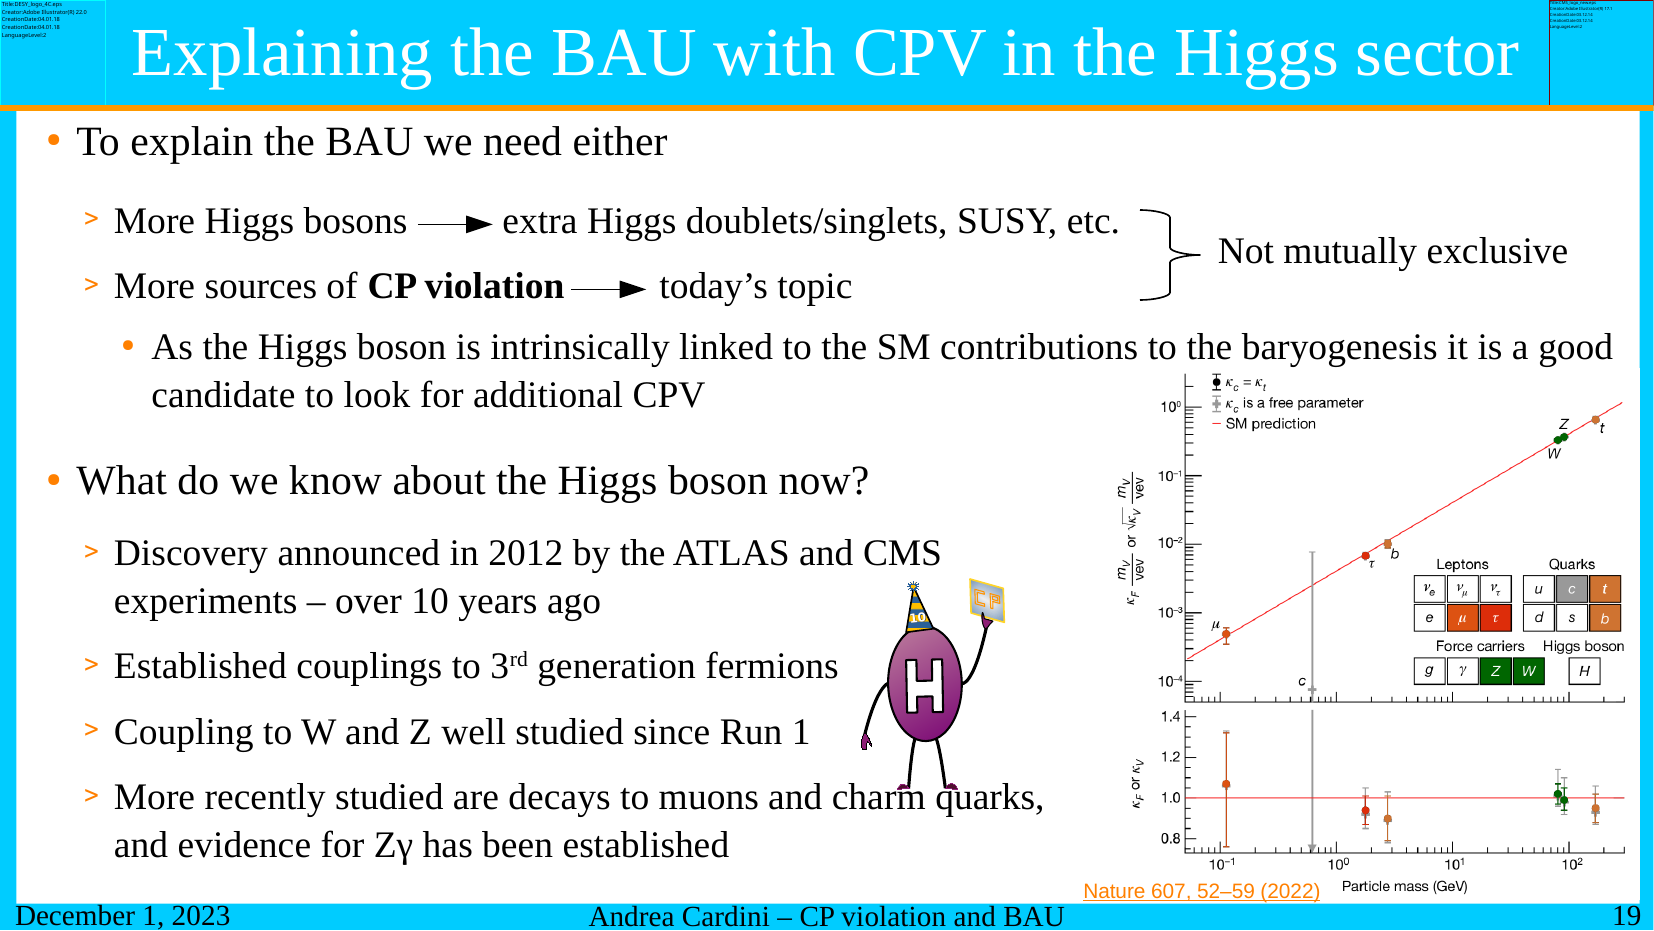

# Explaining the BAU with CPV in the Higgs sector
To explain the BAU we need either
More Higgs bosons extra Higgs doublets/singlets, SUSY, etc.
More sources of CP violation today’s topic
As the Higgs boson is intrinsically linked to the SM contributions to the baryogenesis it is a good candidate to look for additional CPV
What do we know about the Higgs boson now?
Discovery announced in 2012 by the ATLAS and CMS
experiments – over 10 years ago
Established couplings to 3rd generation fermions
Coupling to W and Z well studied since Run 1
More recently studied are decays to muons and charm quarks,
and evidence for Zγ has been established
Not mutually exclusive
10
Nature 607, 52–59 (2022)
19